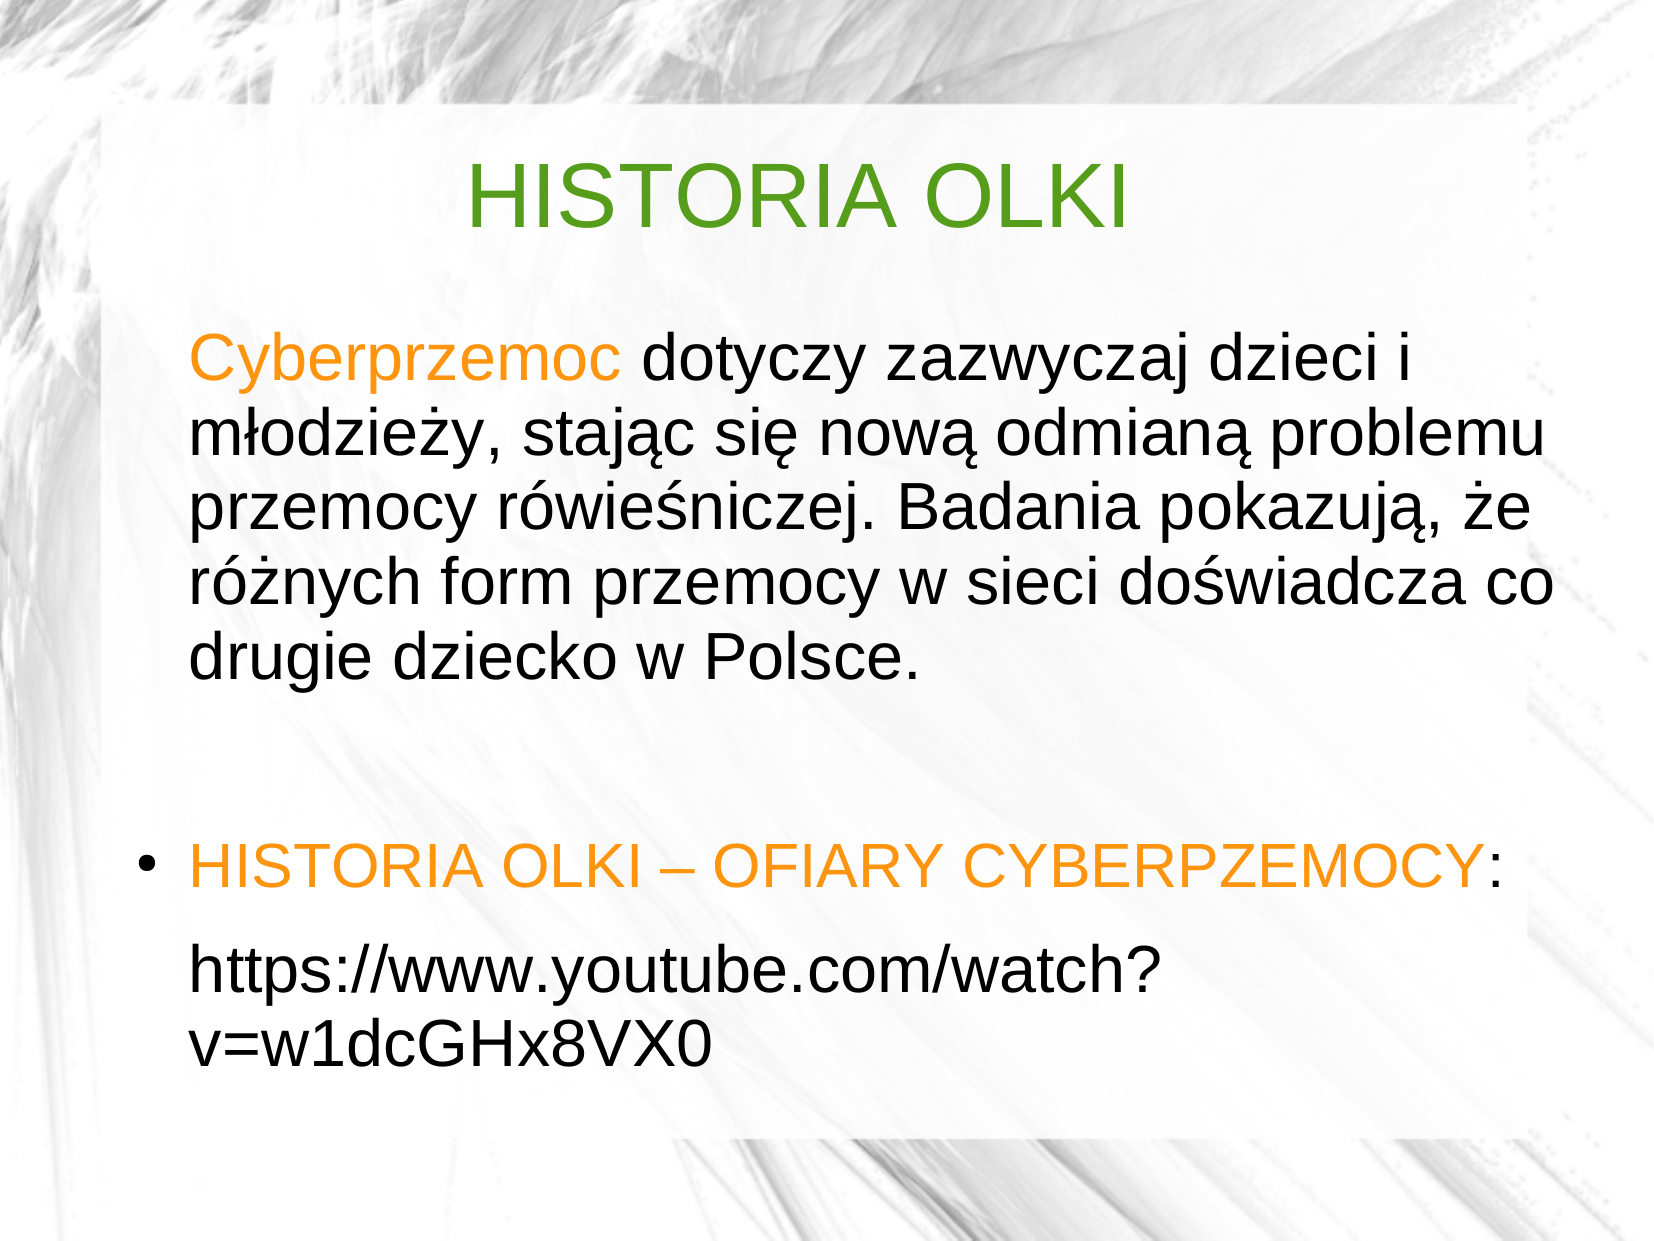

# HISTORIA OLKI
Cyberprzemoc dotyczy zazwyczaj dzieci i młodzieży, stając się nową odmianą problemu przemocy rówieśniczej. Badania pokazują, że różnych form przemocy w sieci doświadcza co drugie dziecko w Polsce.
HISTORIA OLKI – OFIARY CYBERPZEMOCY:
https://www.youtube.com/watch?v=w1dcGHx8VX0